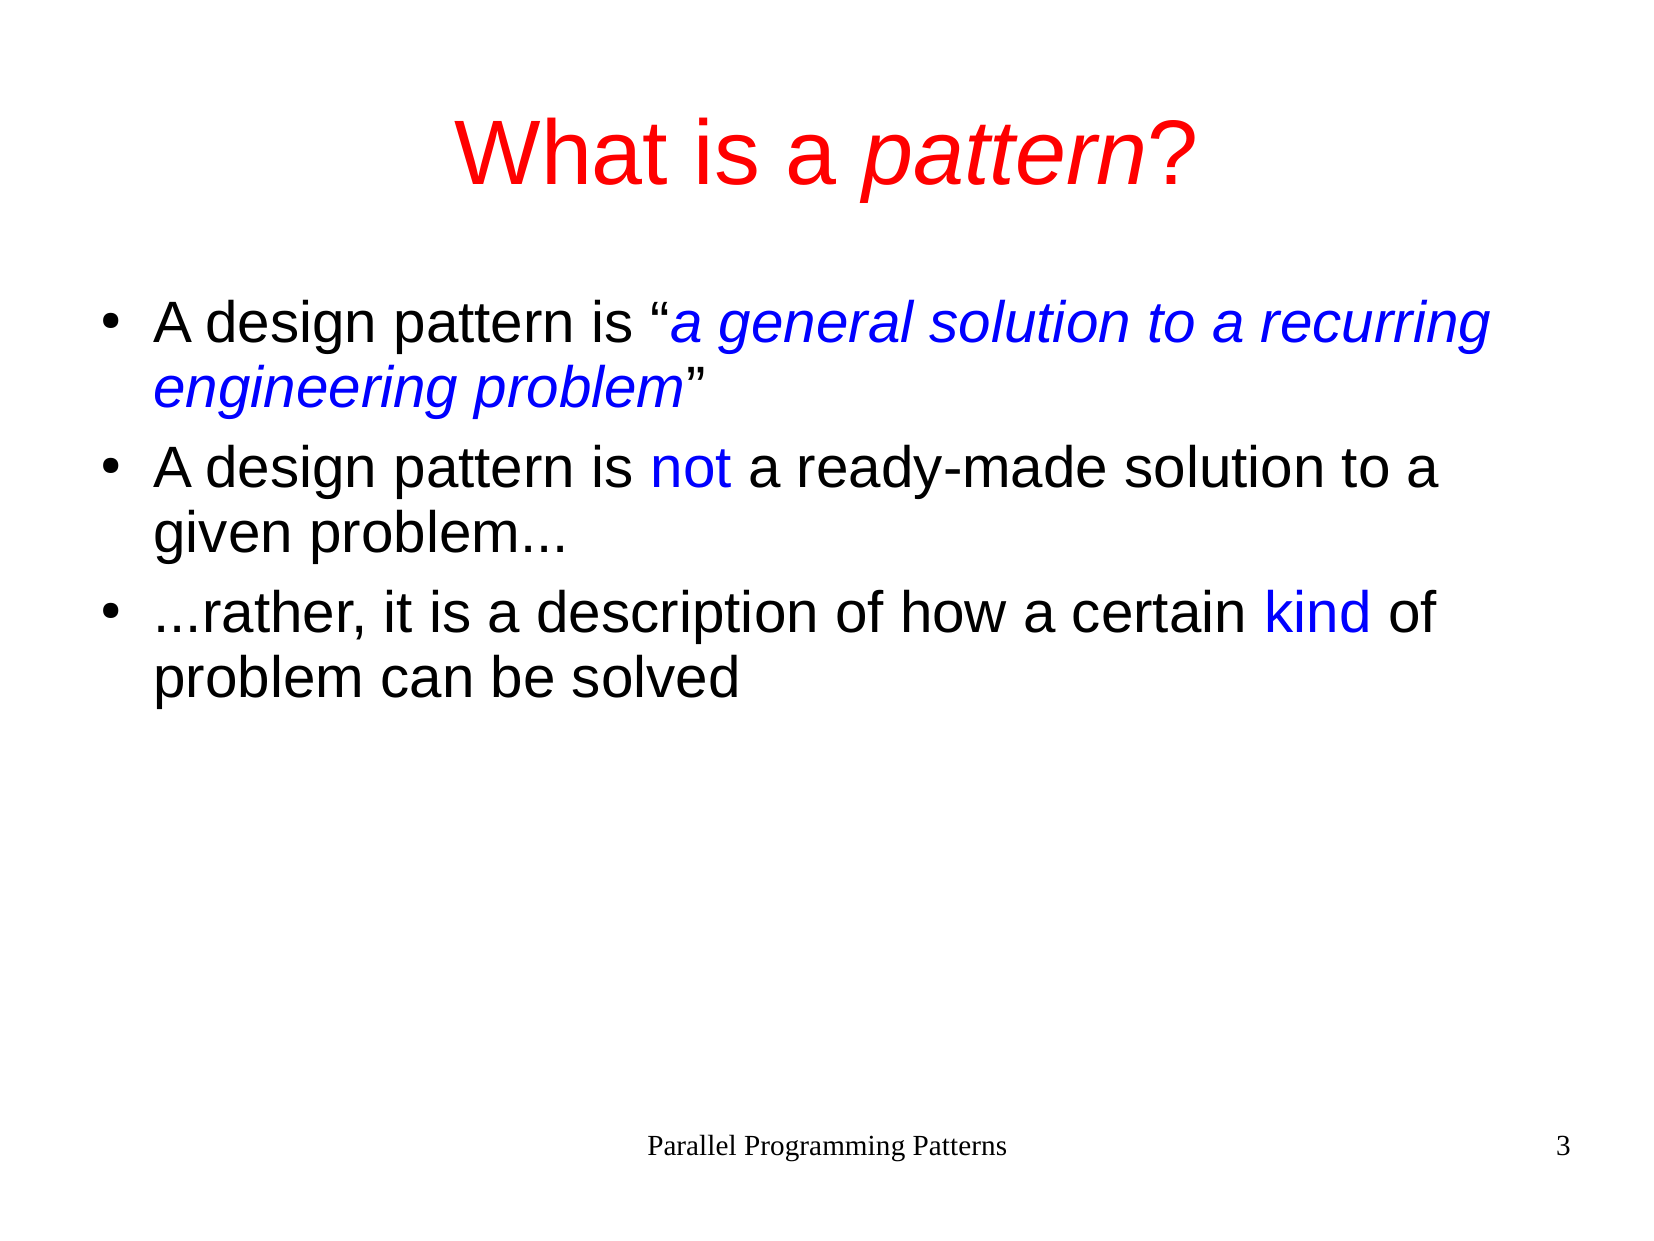

# What is a pattern?
A design pattern is “a general solution to a recurring engineering problem”
A design pattern is not a ready-made solution to a given problem...
...rather, it is a description of how a certain kind of problem can be solved
Parallel Programming Patterns
3